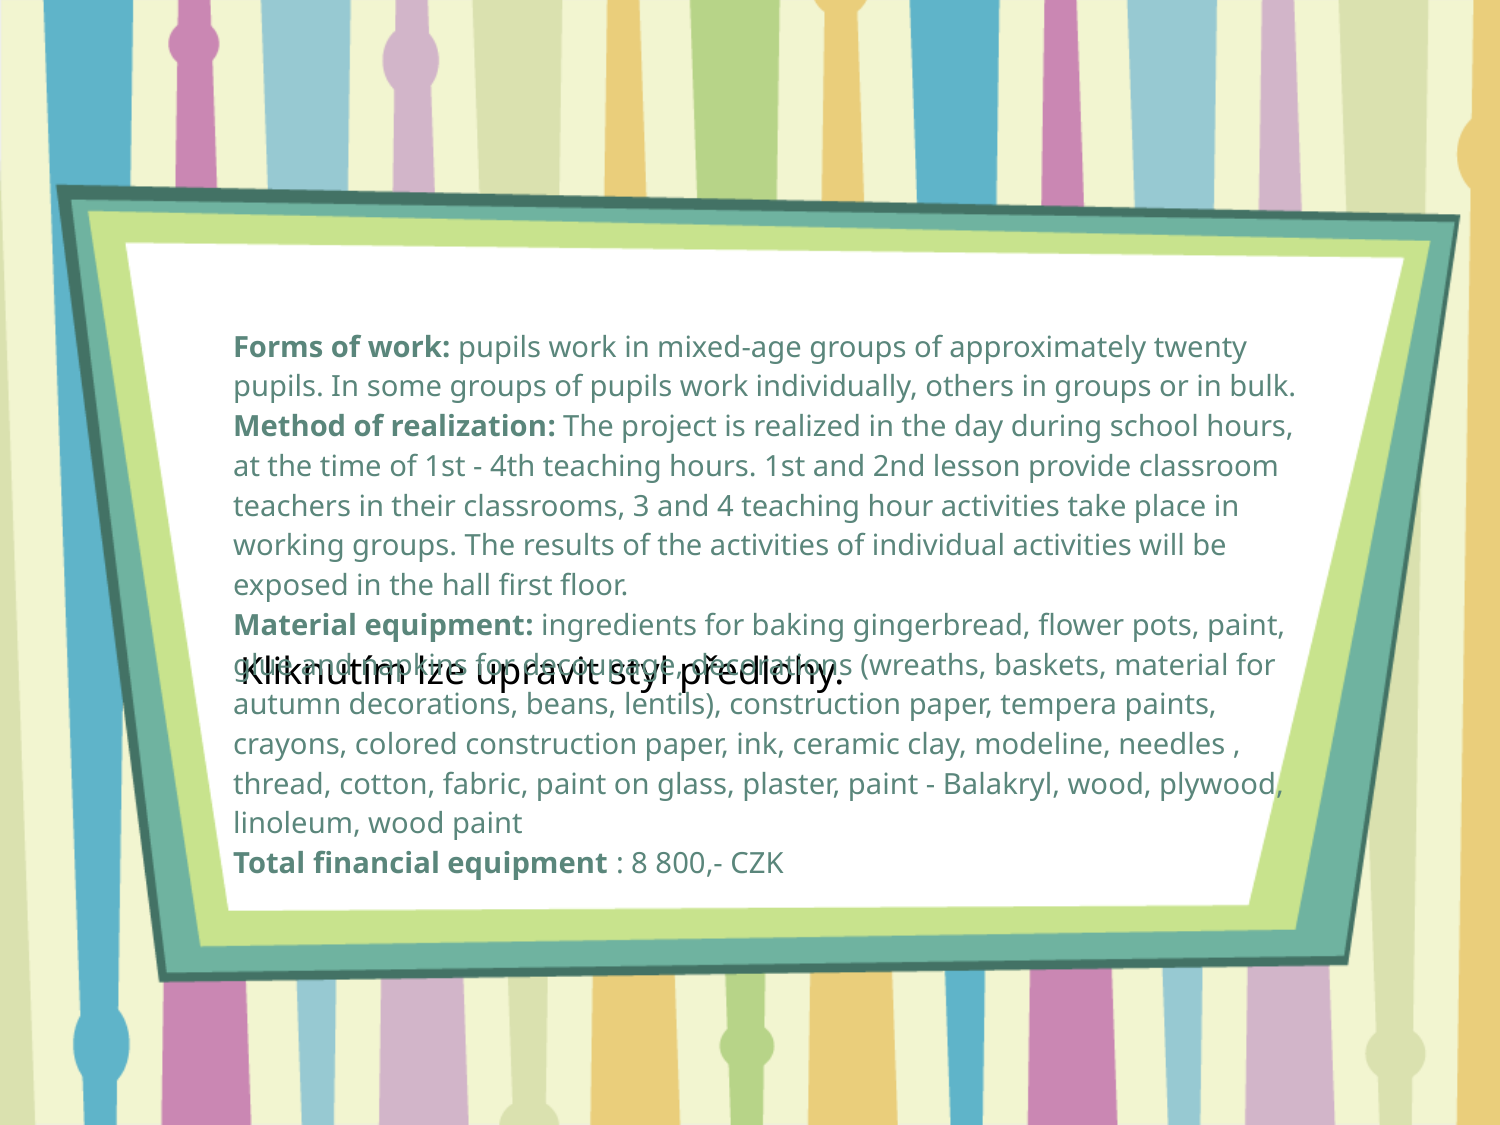

# Forms of work: pupils work in mixed-age groups of approximately twenty pupils. In some groups of pupils work individually, others in groups or in bulk. Method of realization: The project is realized in the day during school hours, at the time of 1st - 4th teaching hours. 1st and 2nd lesson provide classroom teachers in their classrooms, 3 and 4 teaching hour activities take place in working groups. The results of the activities of individual activities will be exposed in the hall first floor. Material equipment: ingredients for baking gingerbread, flower pots, paint, glue and napkins for decoupage, decorations (wreaths, baskets, material for autumn decorations, beans, lentils), construction paper, tempera paints, crayons, colored construction paper, ink, ceramic clay, modeline, needles , thread, cotton, fabric, paint on glass, plaster, paint - Balakryl, wood, plywood, linoleum, wood paint Total financial equipment : 8 800,- CZK